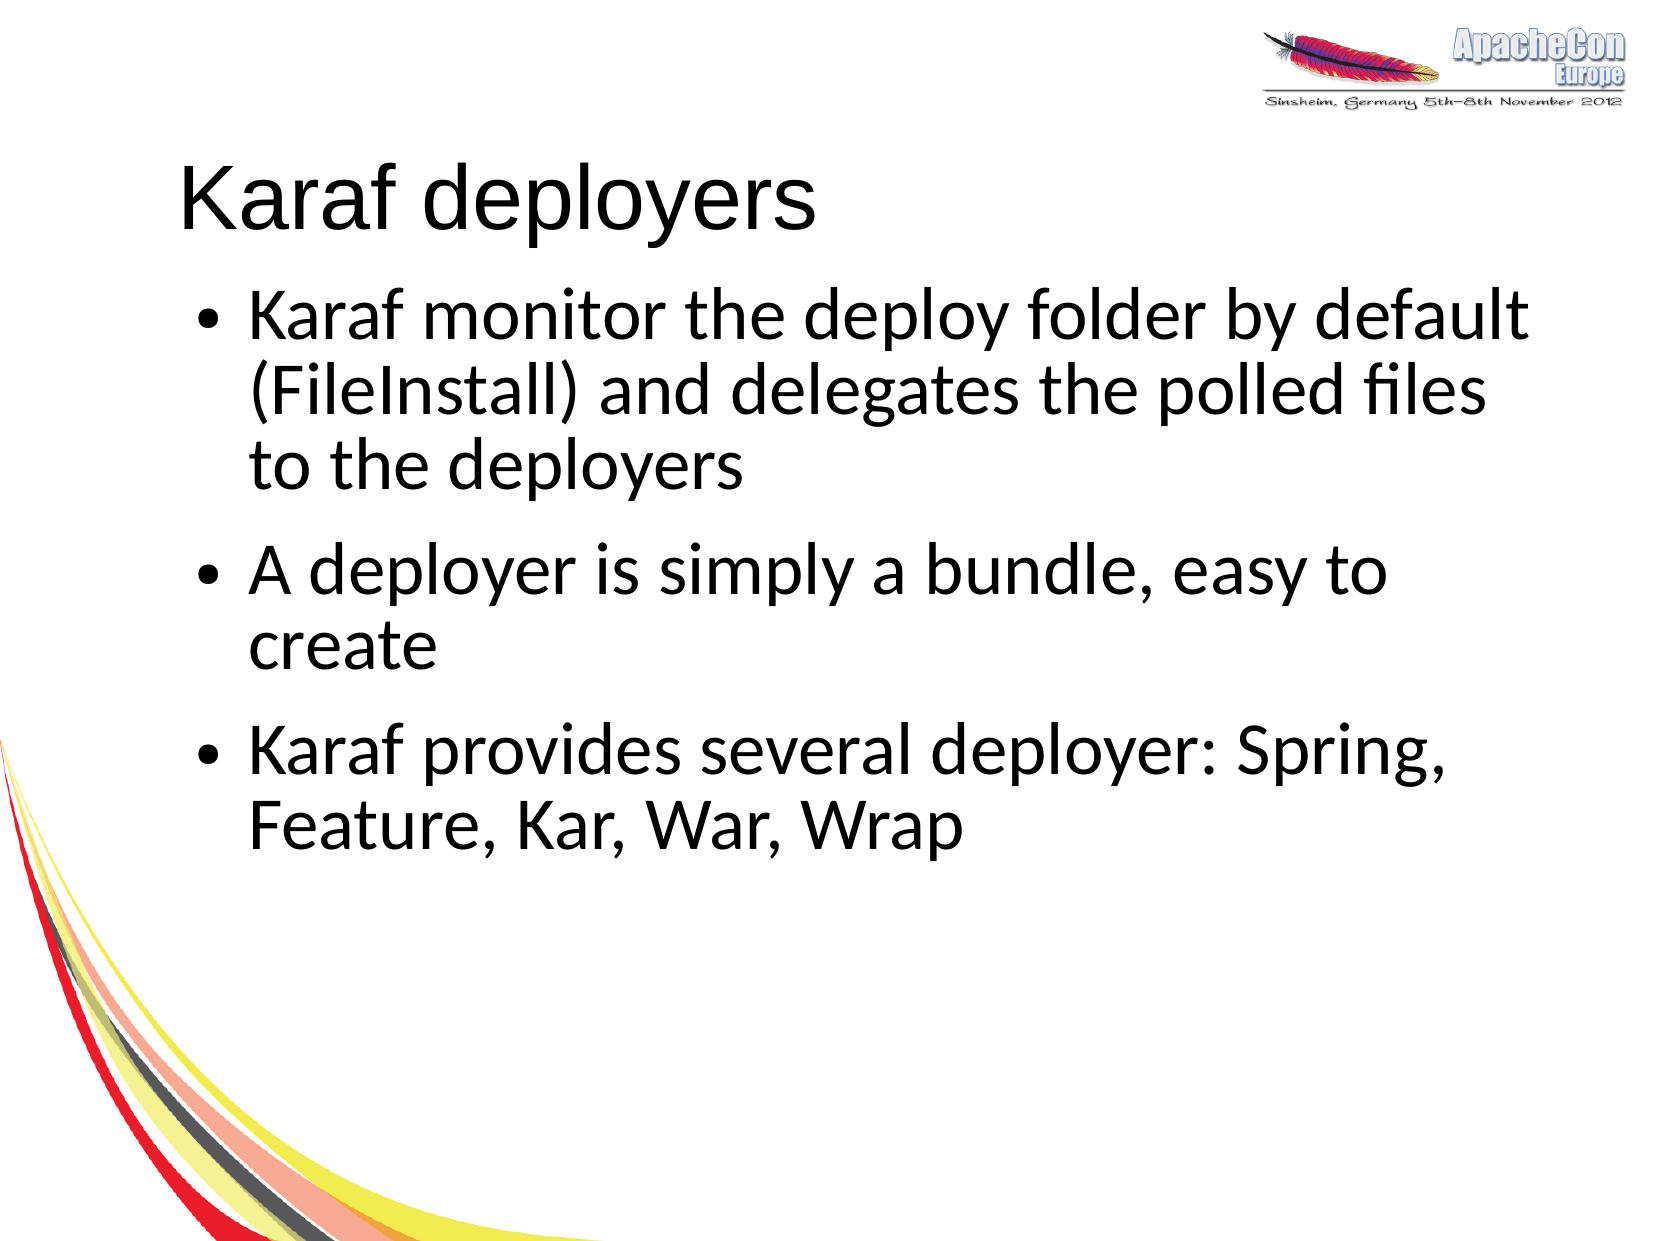

# Karaf deployers
Karaf monitor the deploy folder by default (FileInstall) and delegates the polled files to the deployers
A deployer is simply a bundle, easy to create
Karaf provides several deployer: Spring, Feature, Kar, War, Wrap